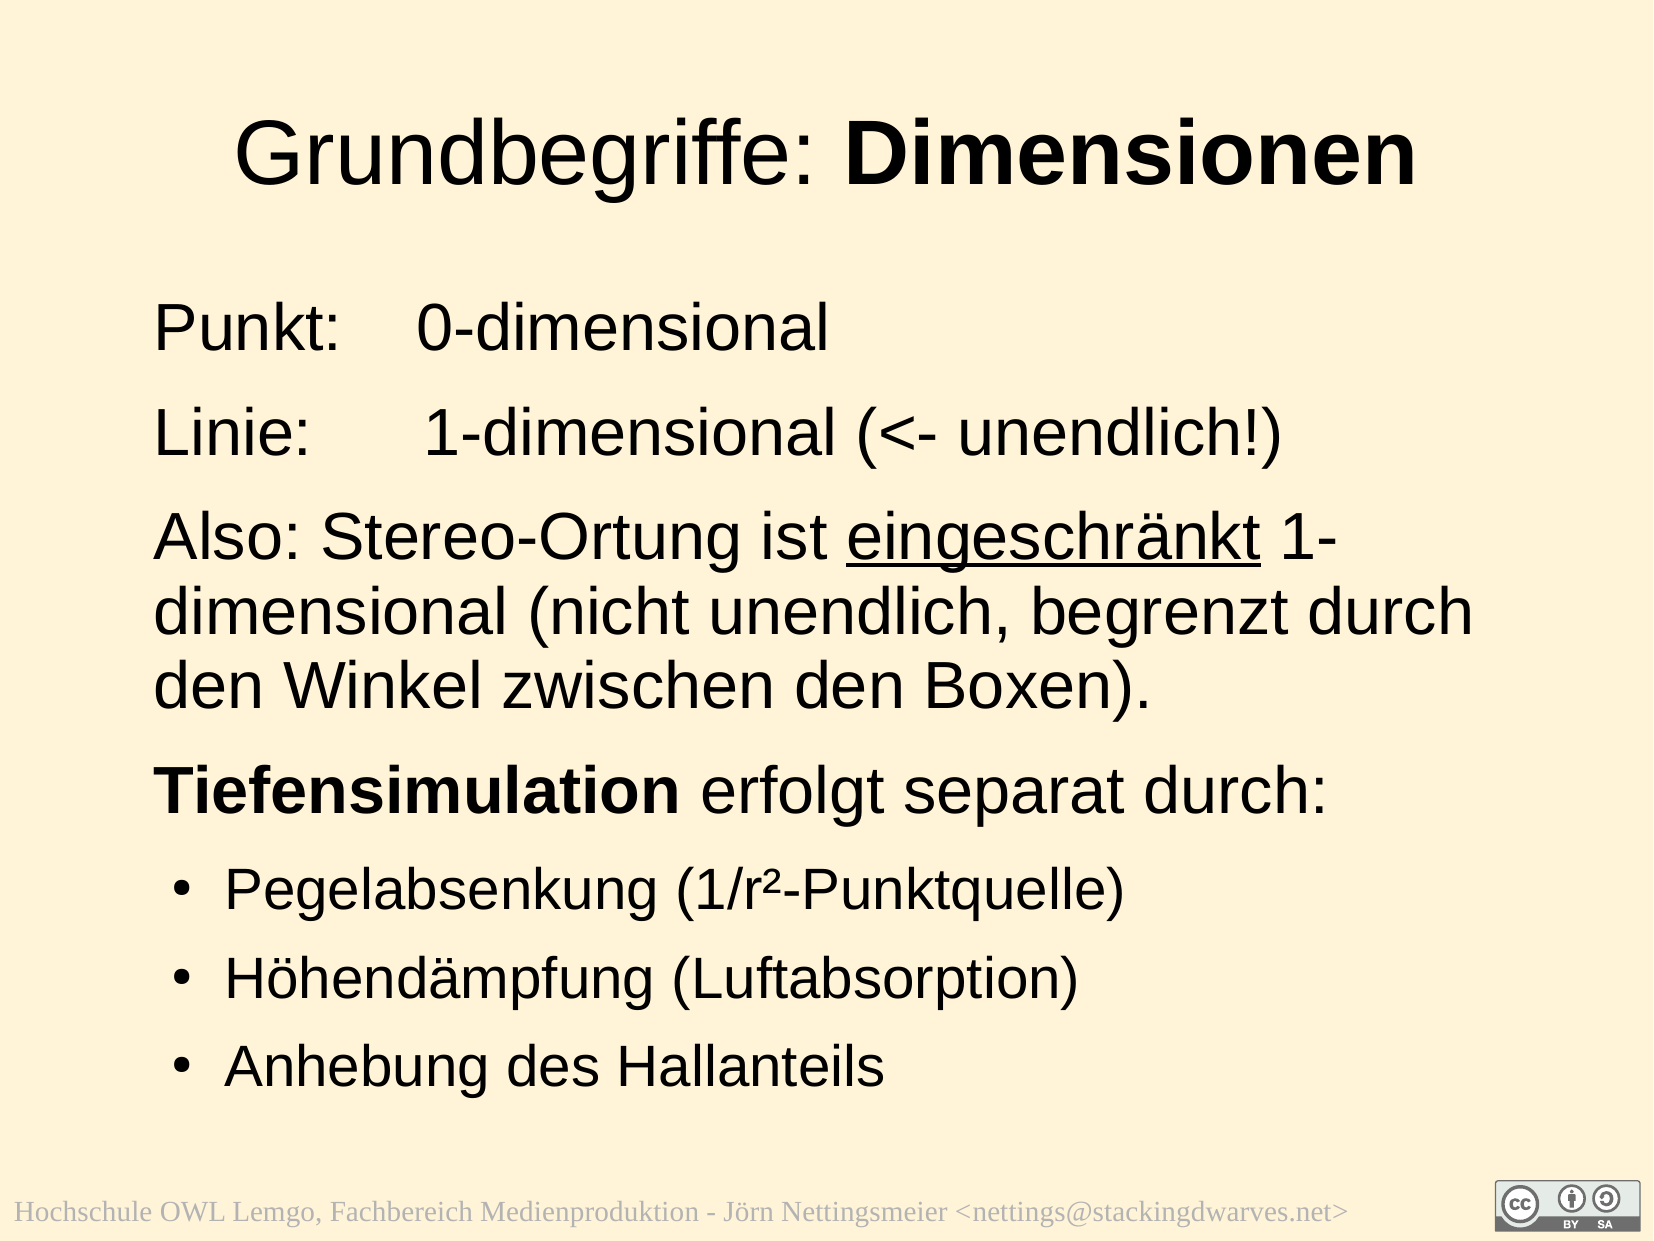

# Grundbegriffe: Dimensionen
Punkt: 0-dimensional
Linie: 1-dimensional (<- unendlich!)
Also: Stereo-Ortung ist eingeschränkt 1-dimensional (nicht unendlich, begrenzt durch den Winkel zwischen den Boxen).
Tiefensimulation erfolgt separat durch:
Pegelabsenkung (1/r²-Punktquelle)
Höhendämpfung (Luftabsorption)
Anhebung des Hallanteils